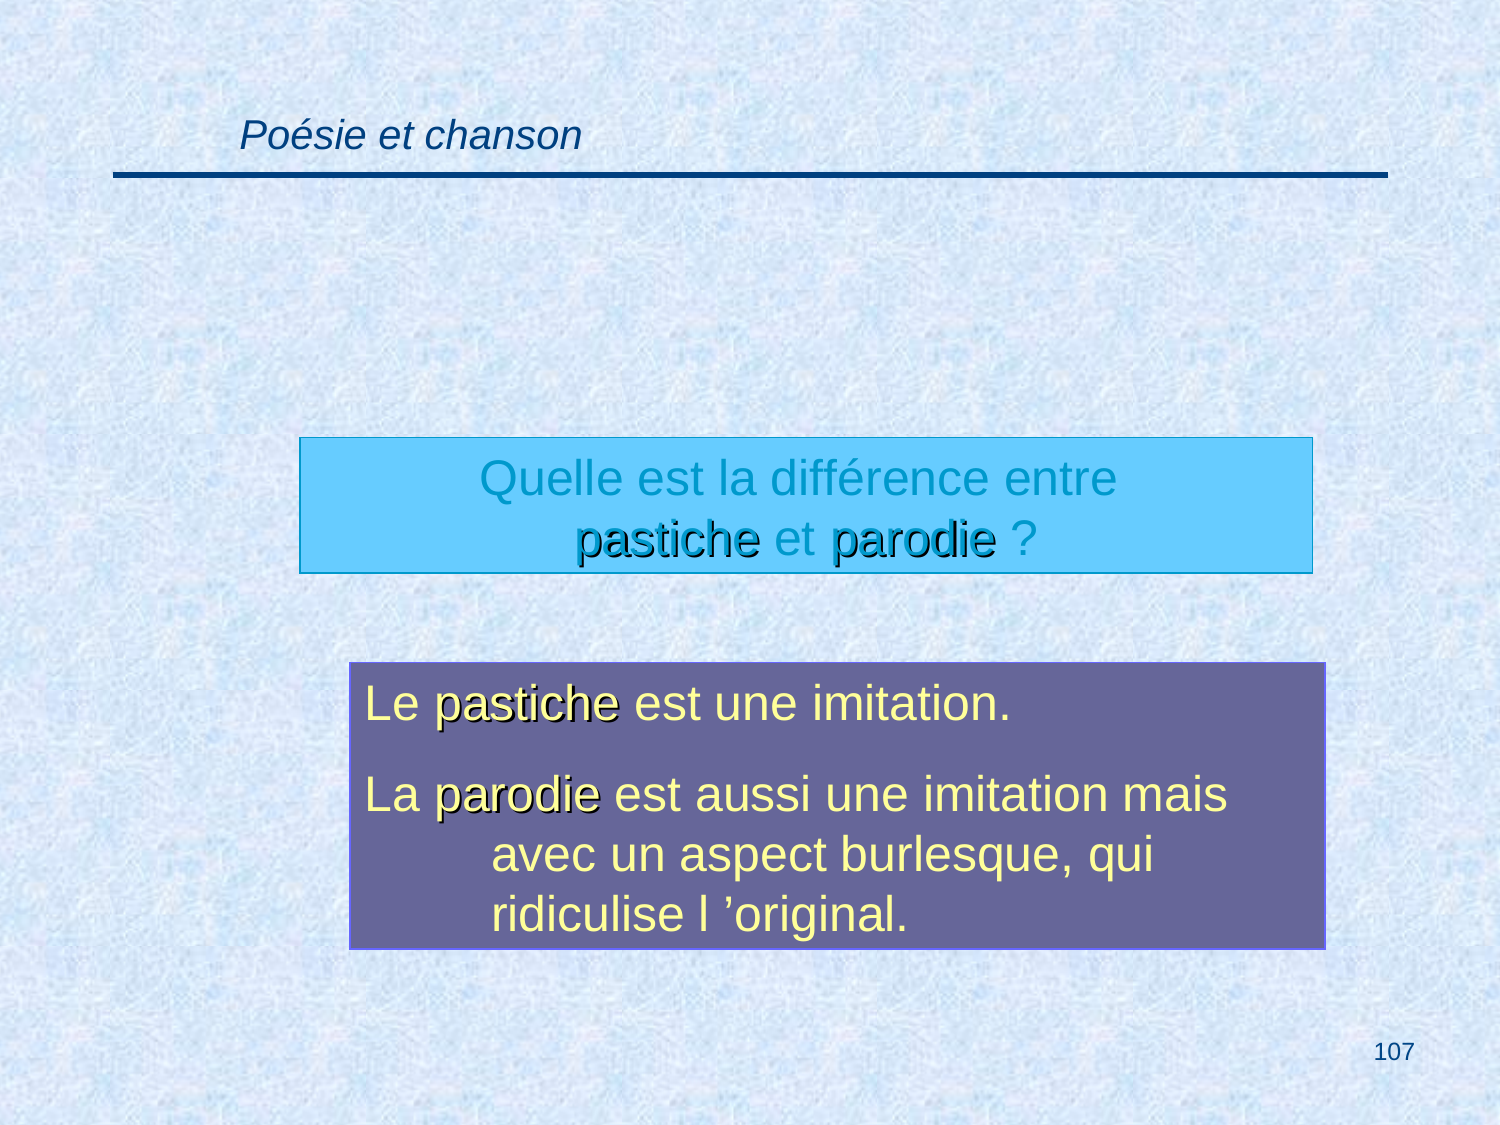

Poésie et chanson
Quelle est la différence entre
pastiche et parodie ?
Le pastiche est une imitation.
La parodie est aussi une imitation mais avec un aspect burlesque, qui ridiculise l ’original.
107